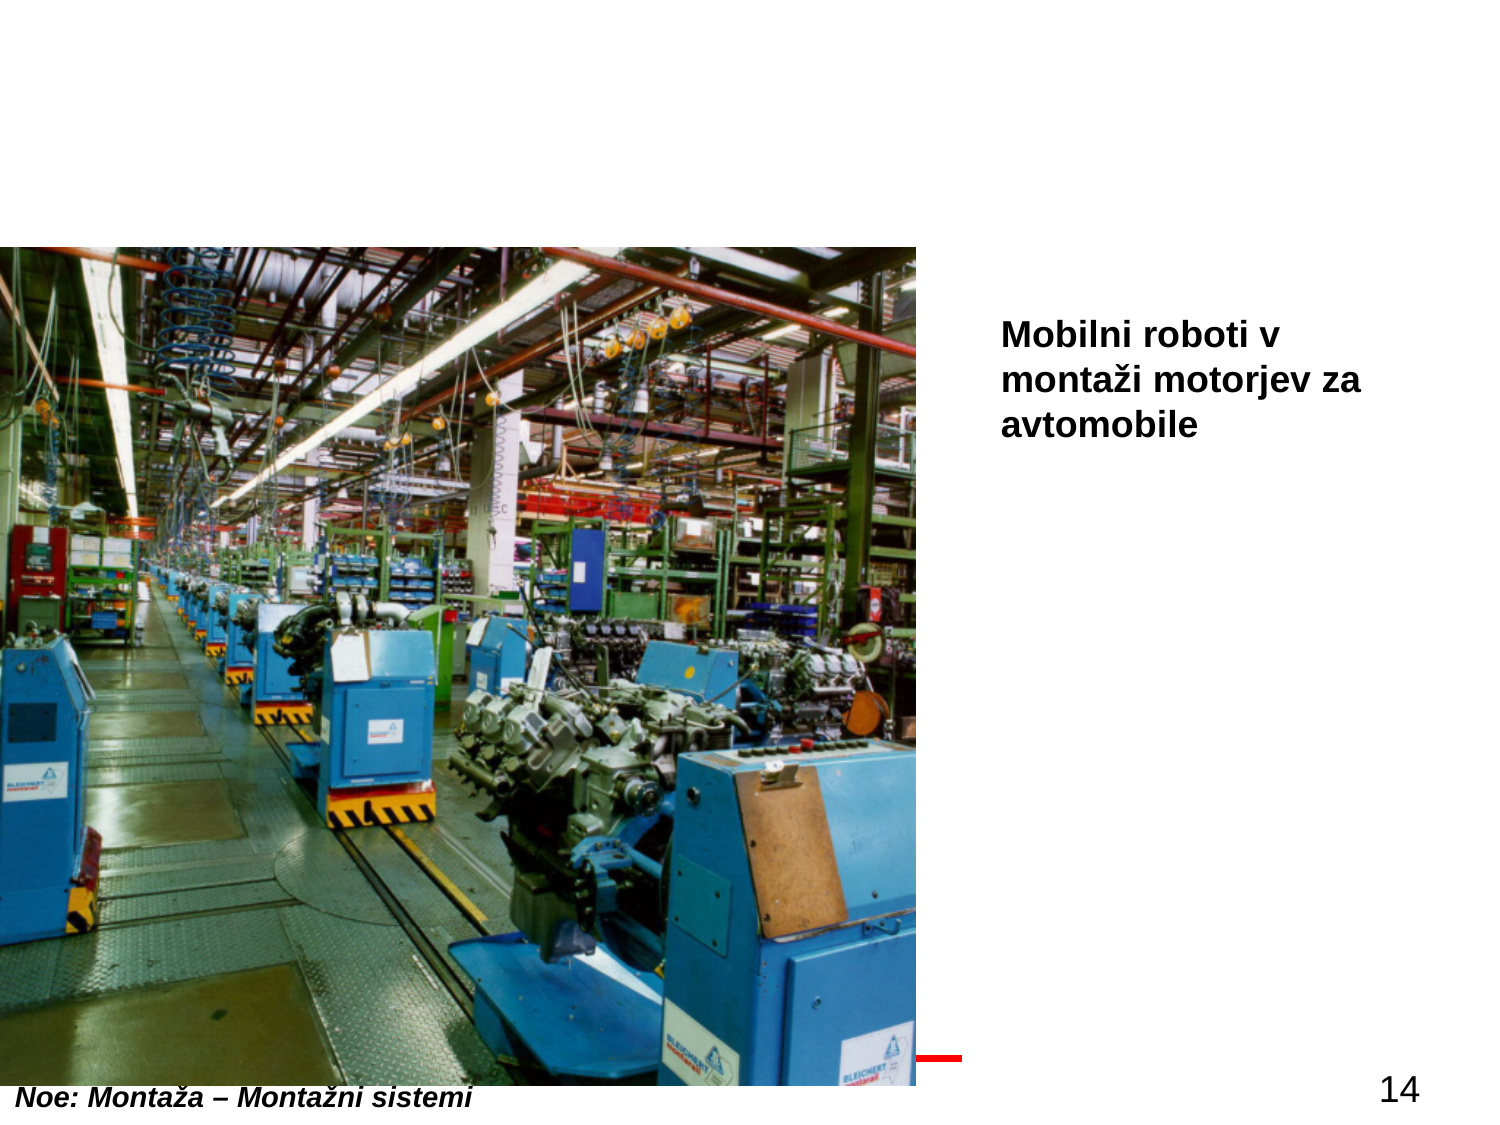

Mobilni roboti v montaži motorjev za avtomobile
14